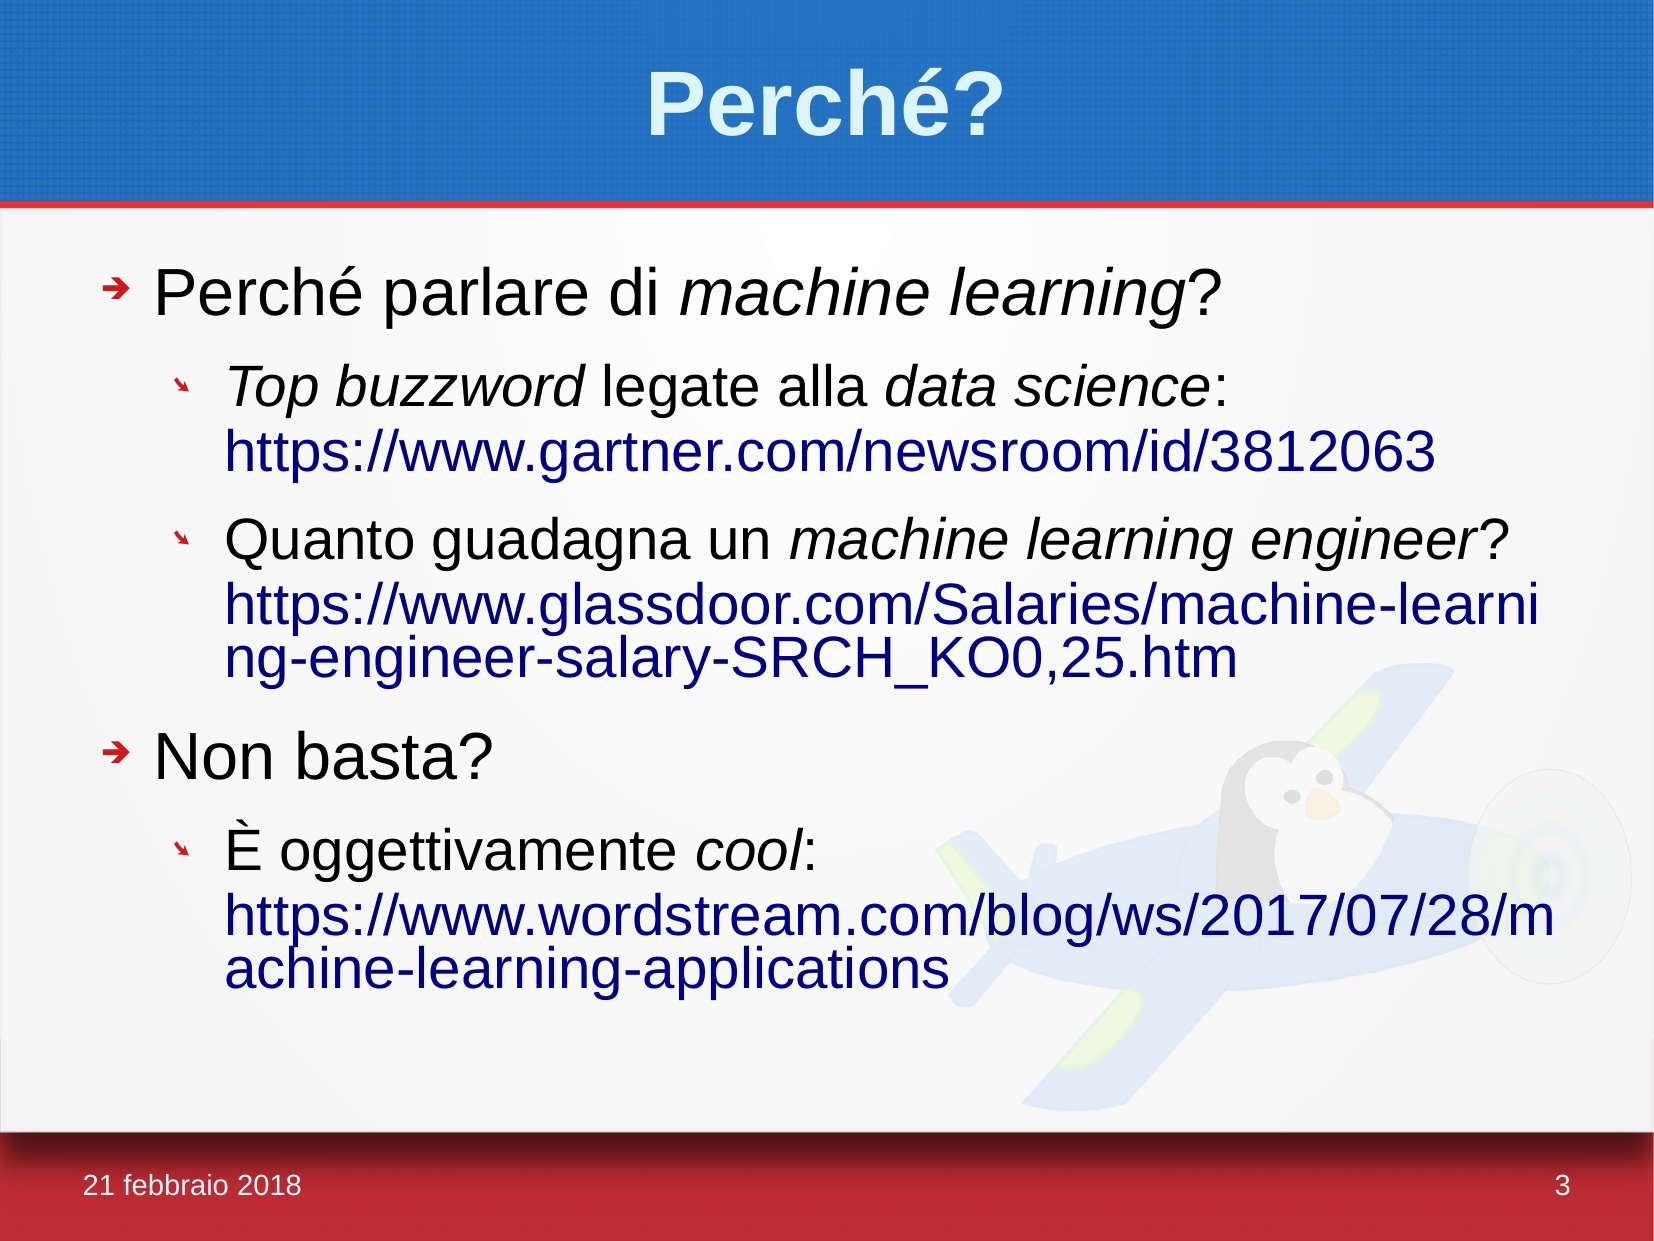

# Perché?
Perché parlare di machine learning?
Top buzzword legate alla data science: https://www.gartner.com/newsroom/id/3812063
Quanto guadagna un machine learning engineer? https://www.glassdoor.com/Salaries/machine-learning-engineer-salary-SRCH_KO0,25.htm
Non basta?
È oggettivamente cool: https://www.wordstream.com/blog/ws/2017/07/28/machine-learning-applications
21 febbraio 2018
3